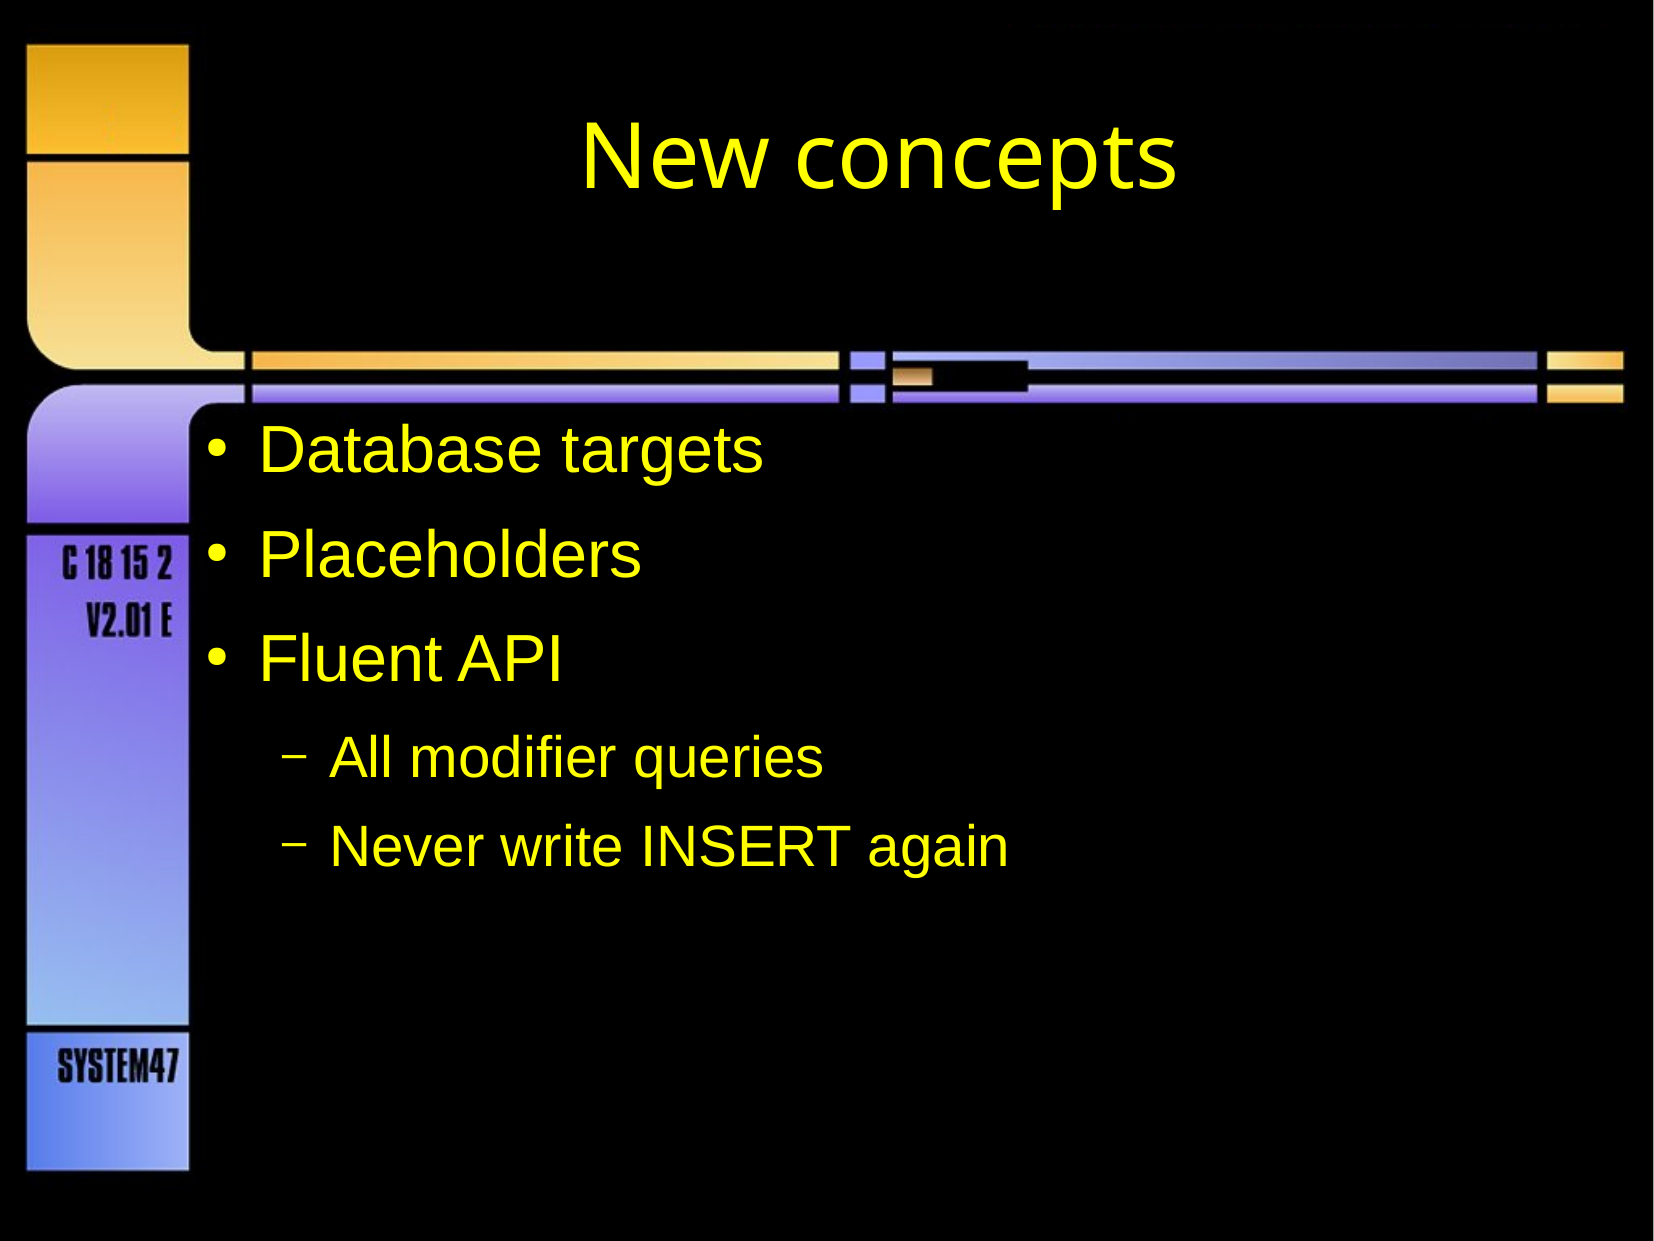

# New concepts
Database targets
Placeholders
Fluent API
All modifier queries
Never write INSERT again